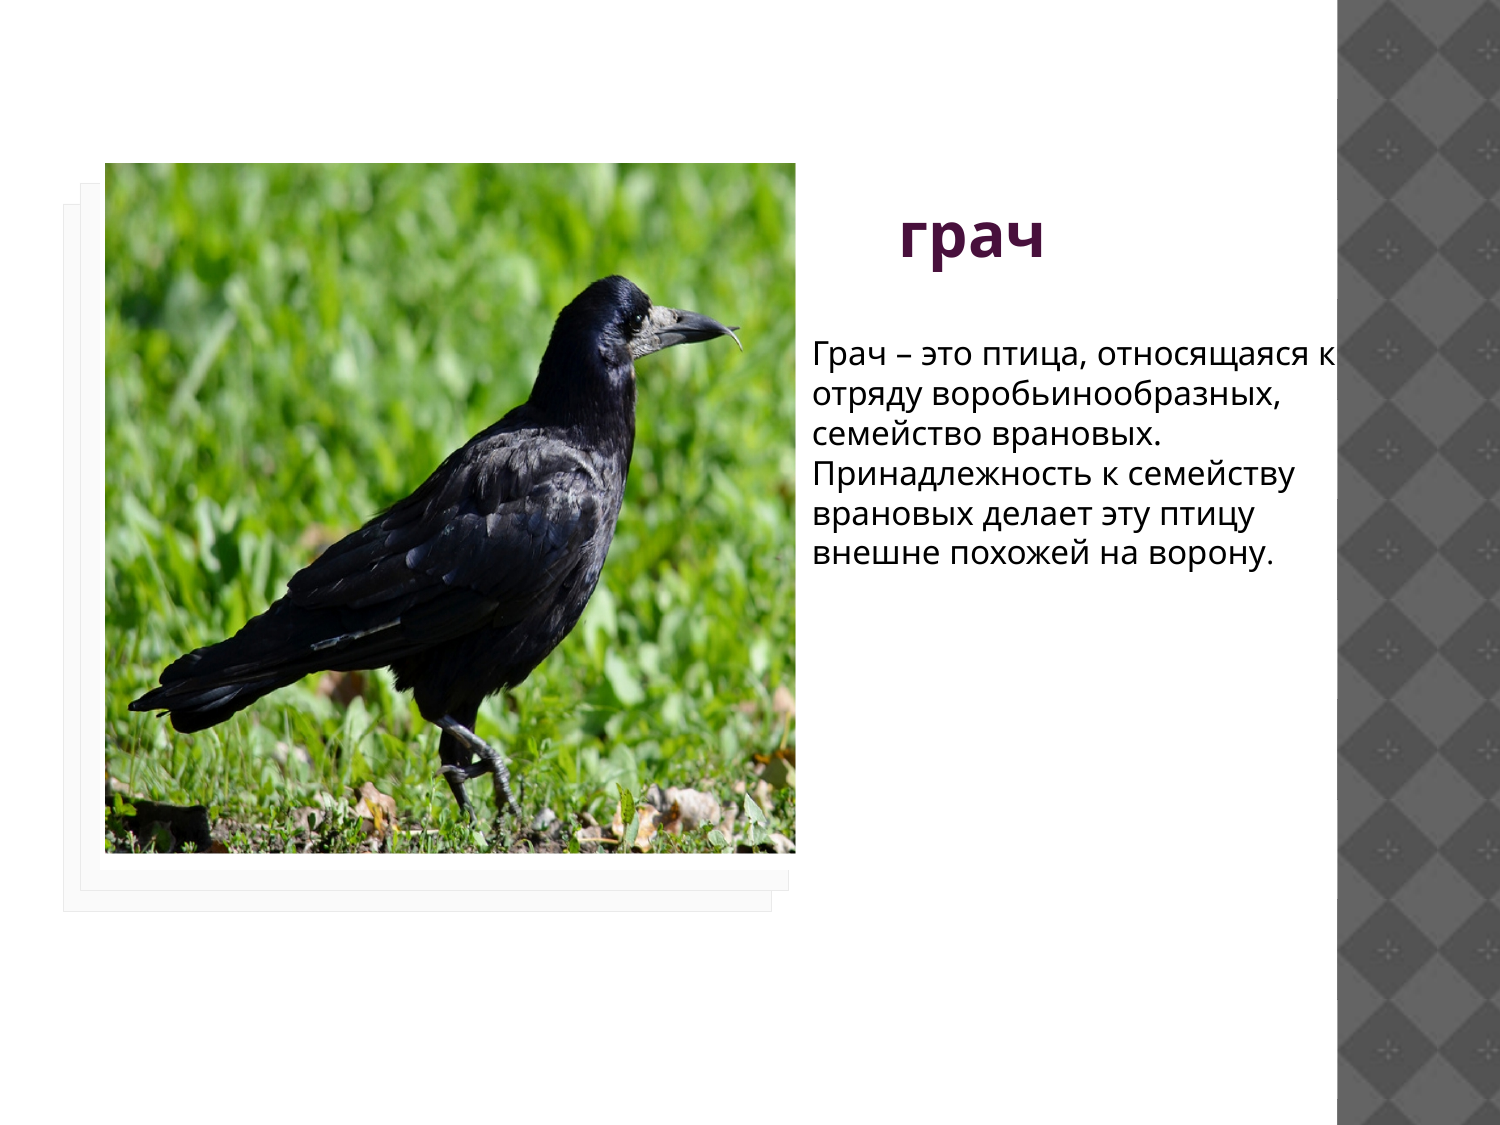

грач
Грач – это птица, относящаяся к отряду воробьинообразных, семейство врановых. Принадлежность к семейству врановых делает эту птицу внешне похожей на ворону.